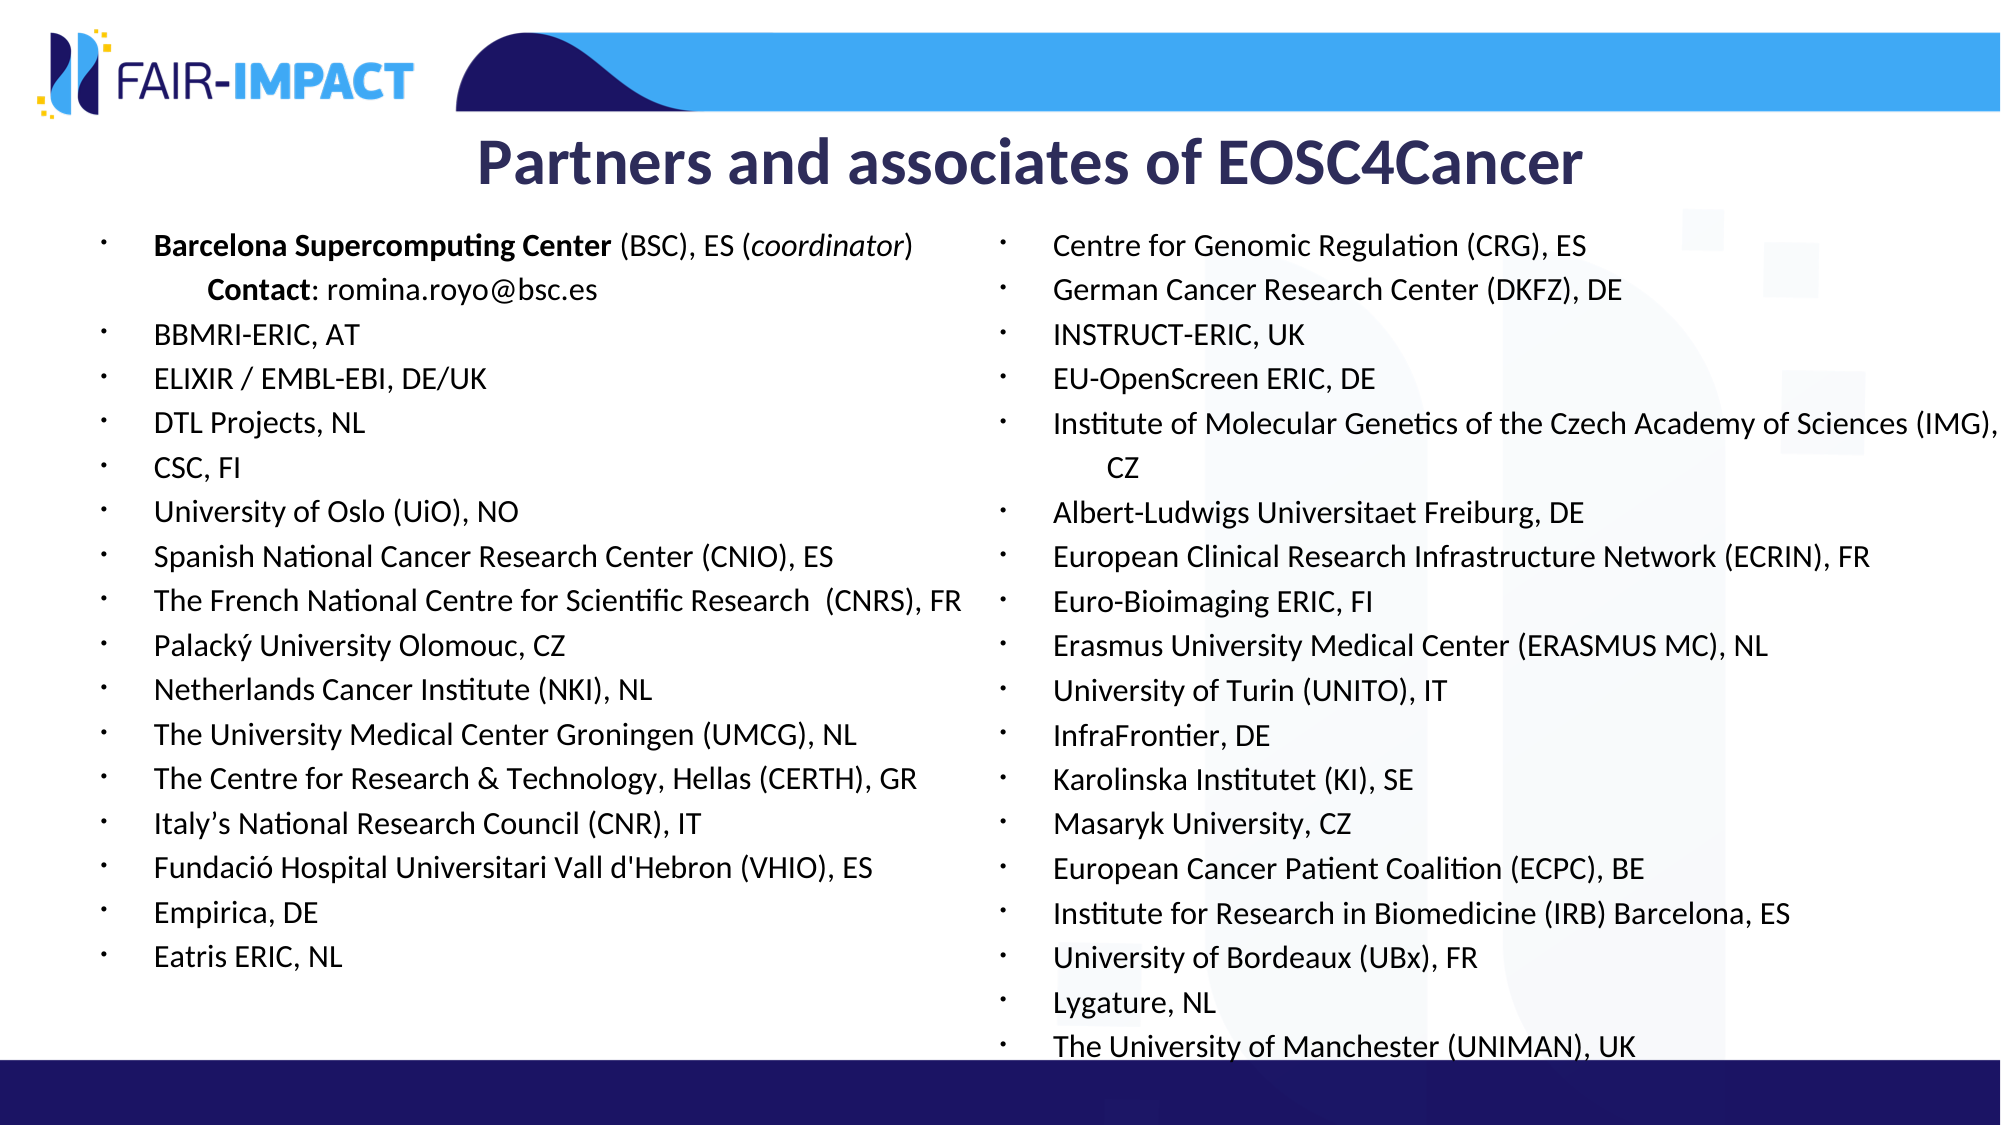

# Partners and associates of EOSC4Cancer
Barcelona Supercomputing Center (BSC), ES (coordinator)
Contact: romina.royo@bsc.es
BBMRI-ERIC, AT
ELIXIR / EMBL-EBI, DE/UK
DTL Projects, NL
CSC, FI
University of Oslo (UiO), NO
Spanish National Cancer Research Center (CNIO), ES
The French National Centre for Scientific Research (CNRS), FR
Palacký University Olomouc, CZ
Netherlands Cancer Institute (NKI), NL
The University Medical Center Groningen (UMCG), NL
The Centre for Research & Technology, Hellas (CERTH), GR
Italy’s National Research Council (CNR), IT
Fundació Hospital Universitari Vall d'Hebron (VHIO), ES
Empirica, DE
Eatris ERIC, NL
Centre for Genomic Regulation (CRG), ES
German Cancer Research Center (DKFZ), DE
INSTRUCT-ERIC, UK
EU-OpenScreen ERIC, DE
Institute of Molecular Genetics of the Czech Academy of Sciences (IMG), CZ
Albert-Ludwigs Universitaet Freiburg, DE
European Clinical Research Infrastructure Network (ECRIN), FR
Euro-Bioimaging ERIC, FI
Erasmus University Medical Center (ERASMUS MC), NL
University of Turin (UNITO), IT
InfraFrontier, DE
Karolinska Institutet (KI), SE
Masaryk University, CZ
European Cancer Patient Coalition (ECPC), BE
Institute for Research in Biomedicine (IRB) Barcelona, ES
University of Bordeaux (UBx), FR
Lygature, NL
The University of Manchester (UNIMAN), UK